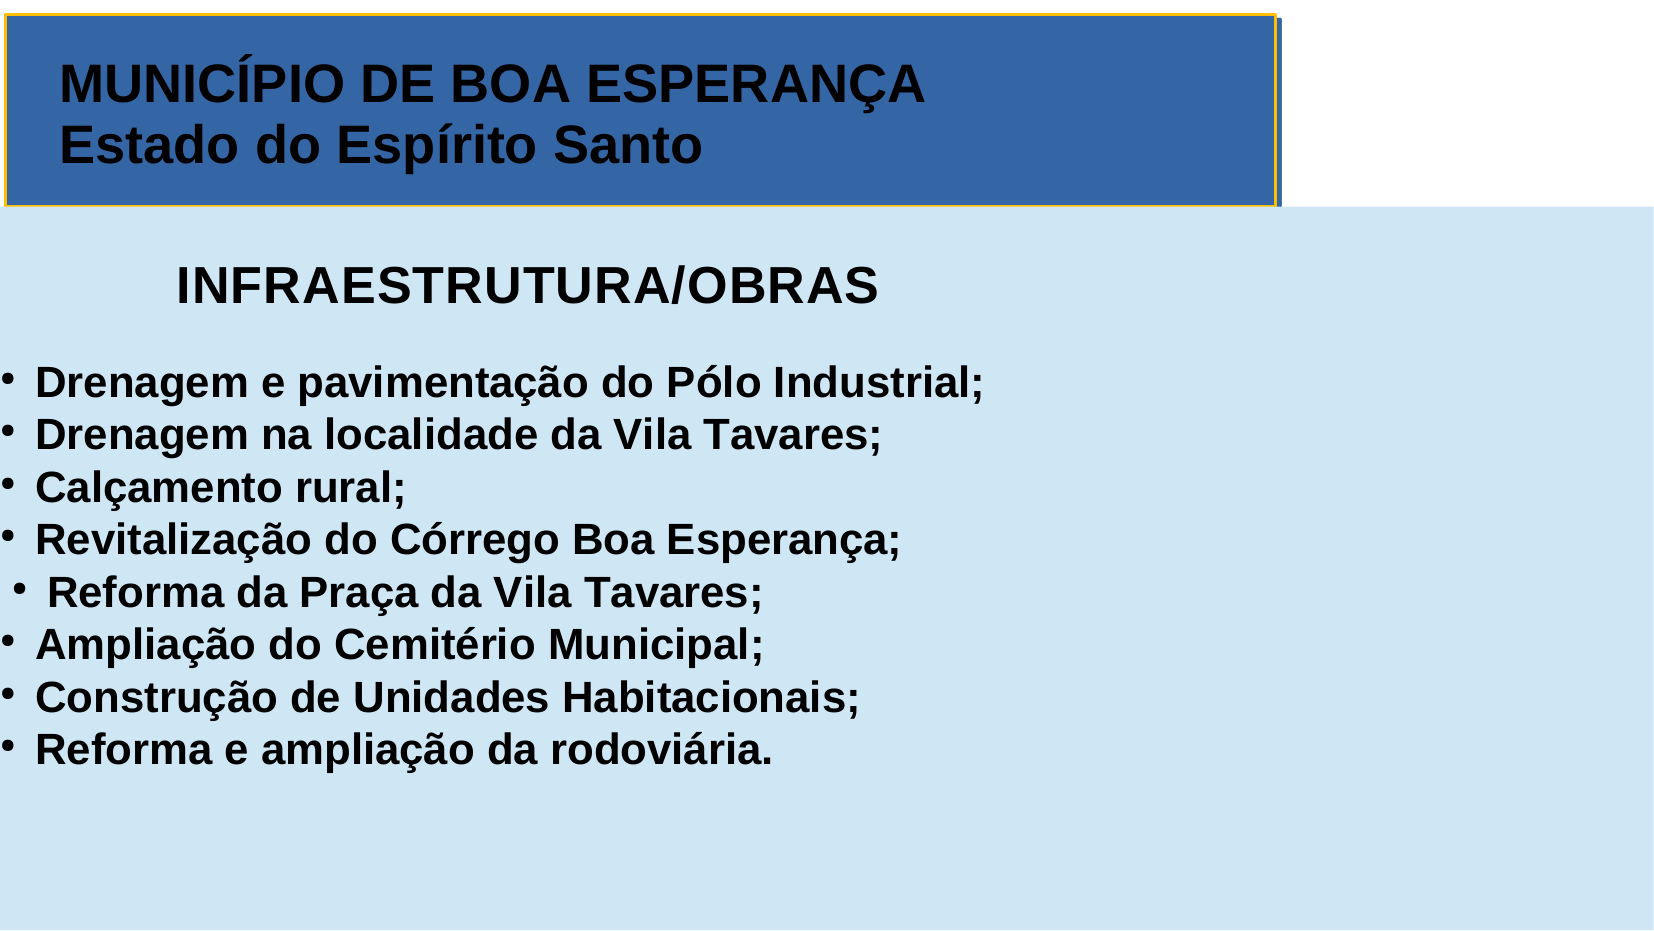

# MUNICÍPIO DE BOA ESPERANÇA		Estado do Espírito Santo
INFRAESTRUTURA/OBRAS
Drenagem e pavimentação do Pólo Industrial;
Drenagem na localidade da Vila Tavares;
Calçamento rural;
Revitalização do Córrego Boa Esperança;
Reforma da Praça da Vila Tavares;
Ampliação do Cemitério Municipal;
Construção de Unidades Habitacionais;
Reforma e ampliação da rodoviária.